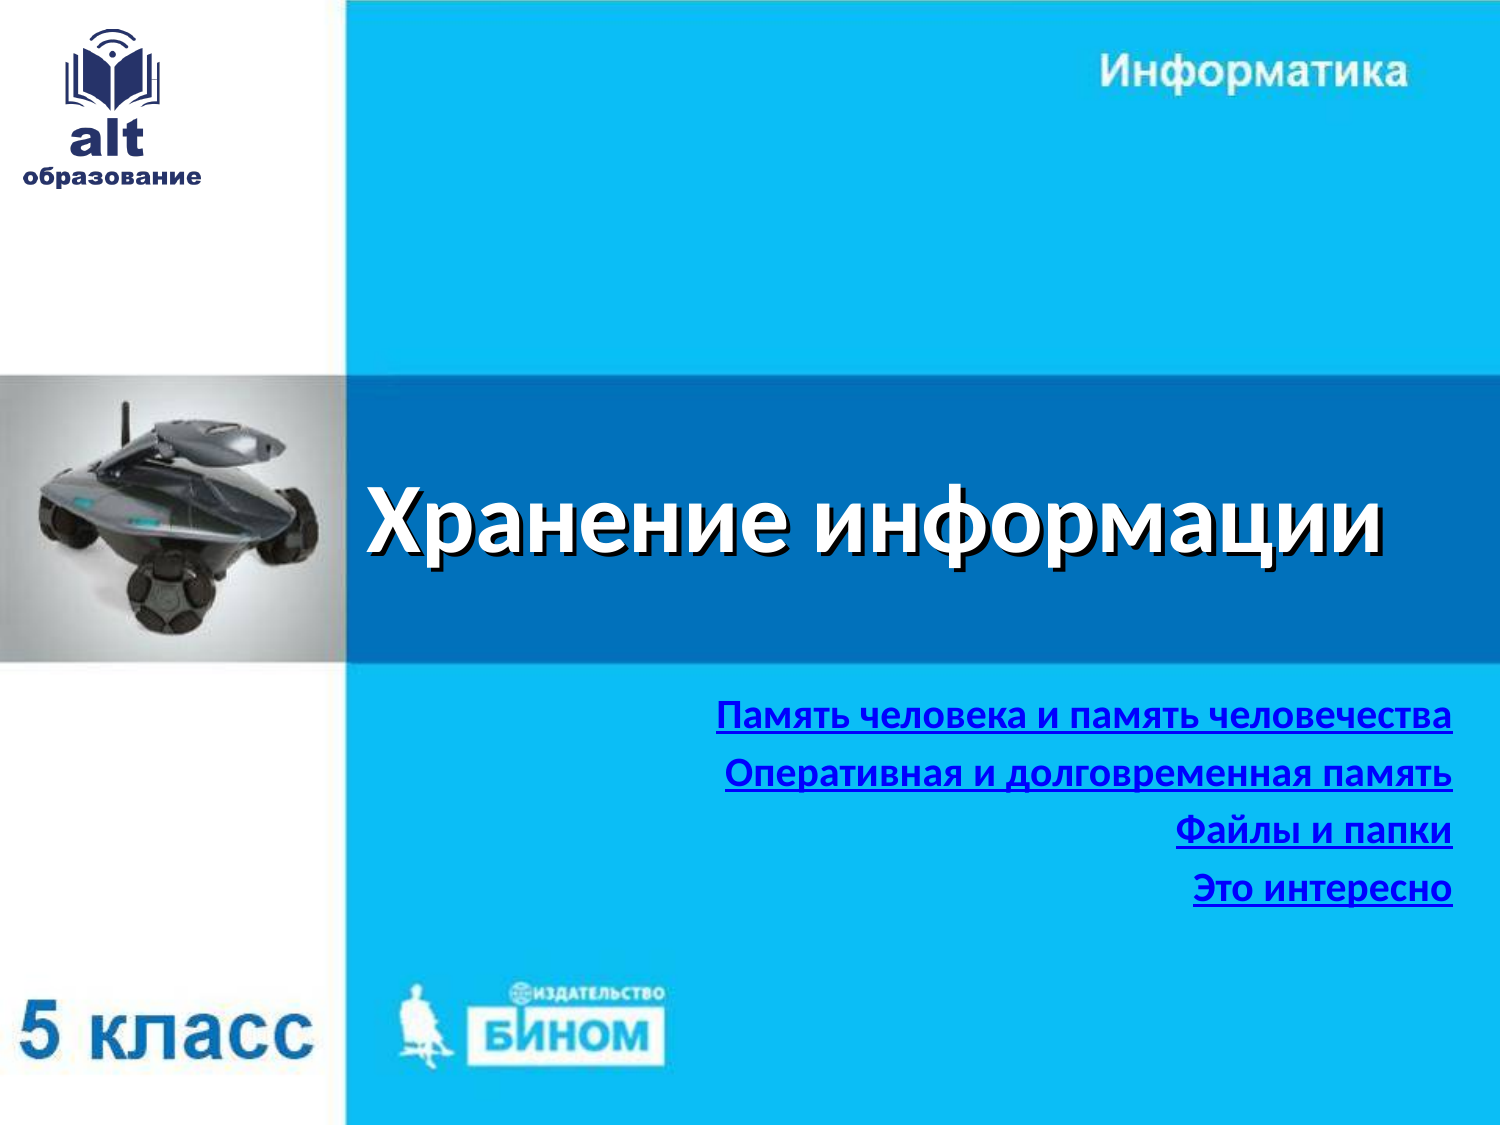

# Хранение информации
Память человека и память человечества
Оперативная и долговременная память
Файлы и папки
Это интересно